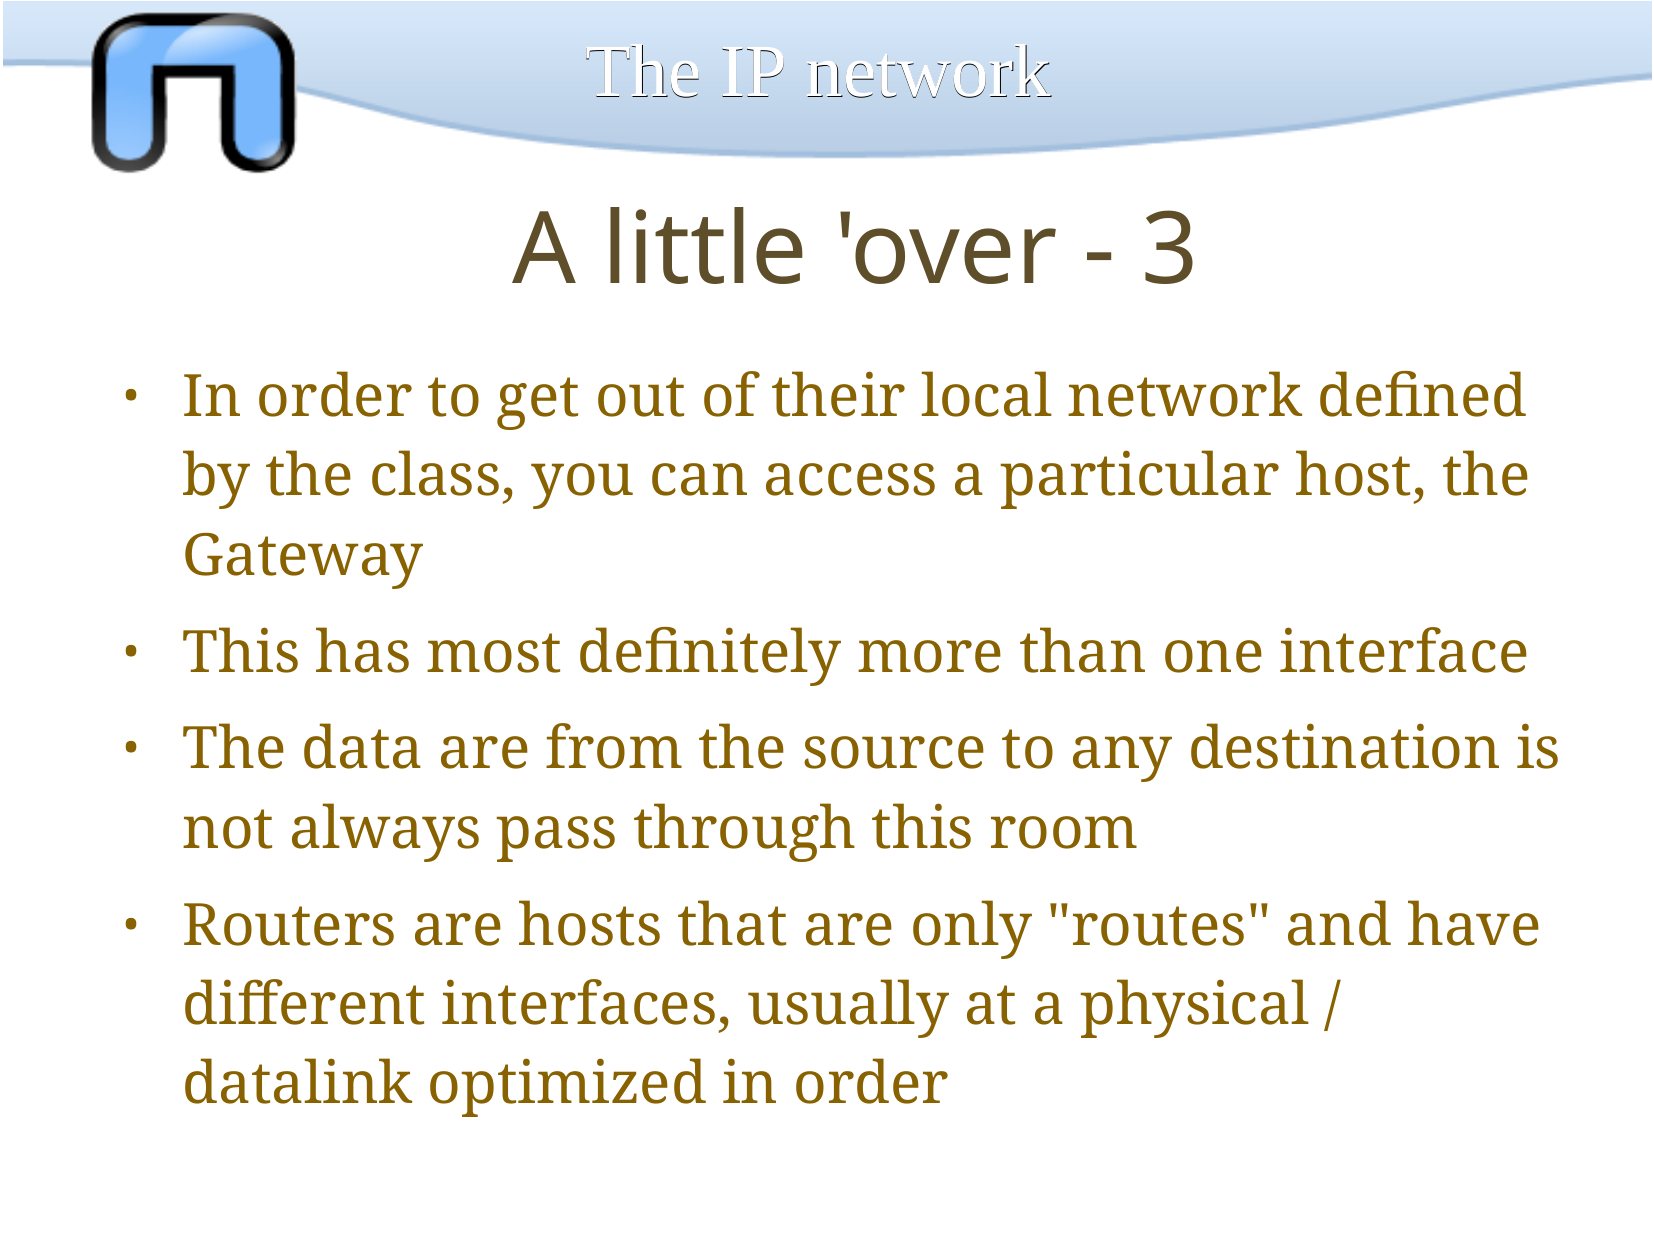

The IP network
A little 'over - 3
# In order to get out of their local network defined by the class, you can access a particular host, the Gateway
This has most definitely more than one interface
The data are from the source to any destination is not always pass through this room
Routers are hosts that are only "routes" and have different interfaces, usually at a physical / datalink optimized in order